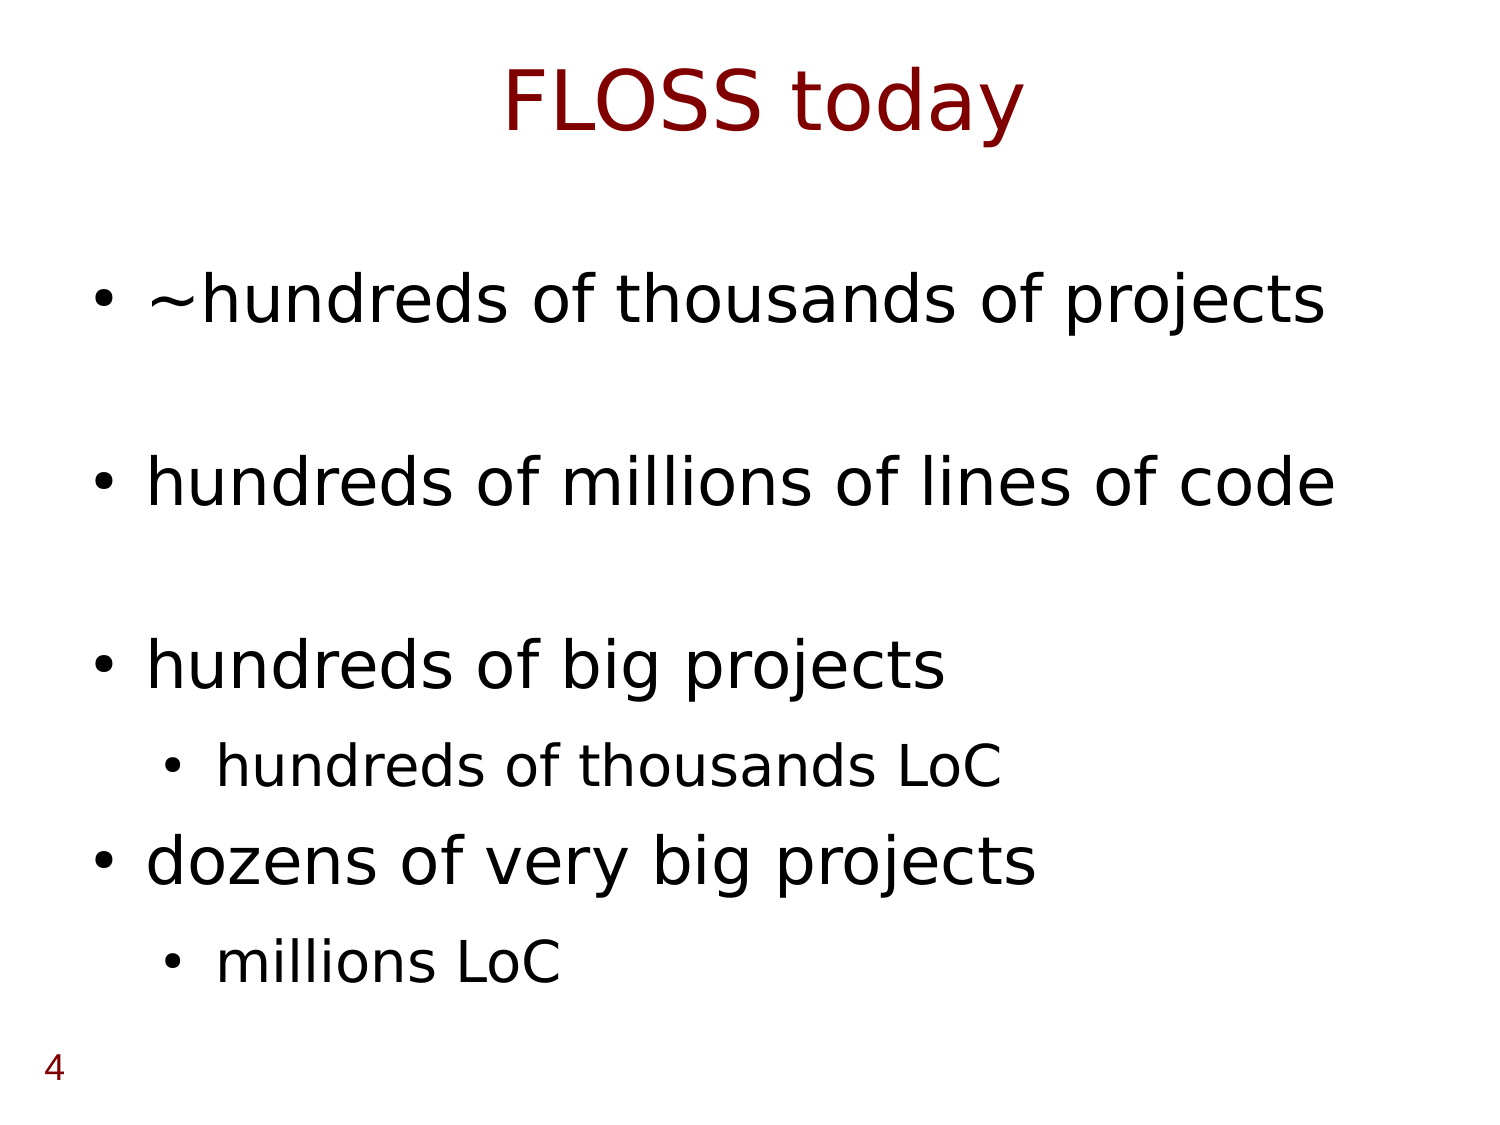

# FLOSS today
~hundreds of thousands of projects
hundreds of millions of lines of code
hundreds of big projects
hundreds of thousands LoC
dozens of very big projects
millions LoC